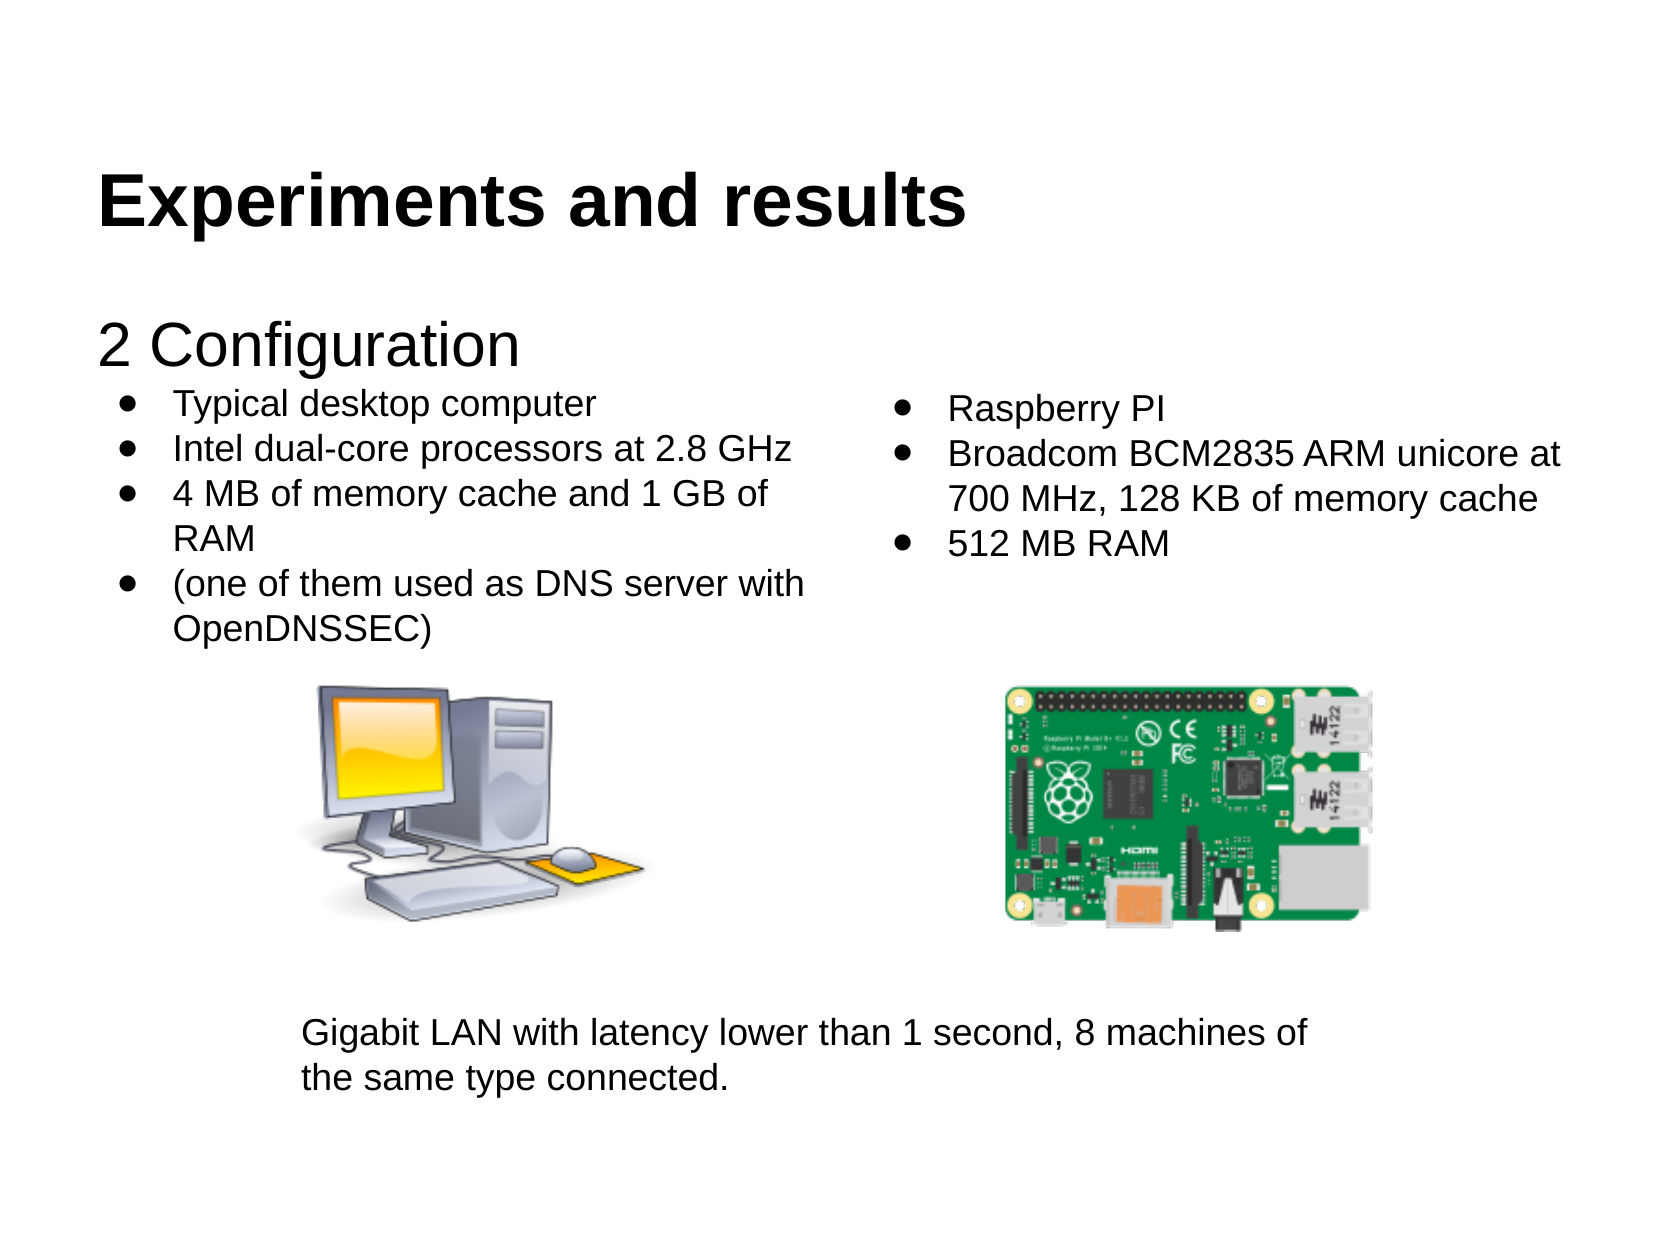

# Experiments and results
2 Configuration
Typical desktop computer
Intel dual-core processors at 2.8 GHz
4 MB of memory cache and 1 GB of RAM
(one of them used as DNS server with OpenDNSSEC)
Raspberry PI
Broadcom BCM2835 ARM unicore at 700 MHz, 128 KB of memory cache
512 MB RAM
Gigabit LAN with latency lower than 1 second, 8 machines of the same type connected.